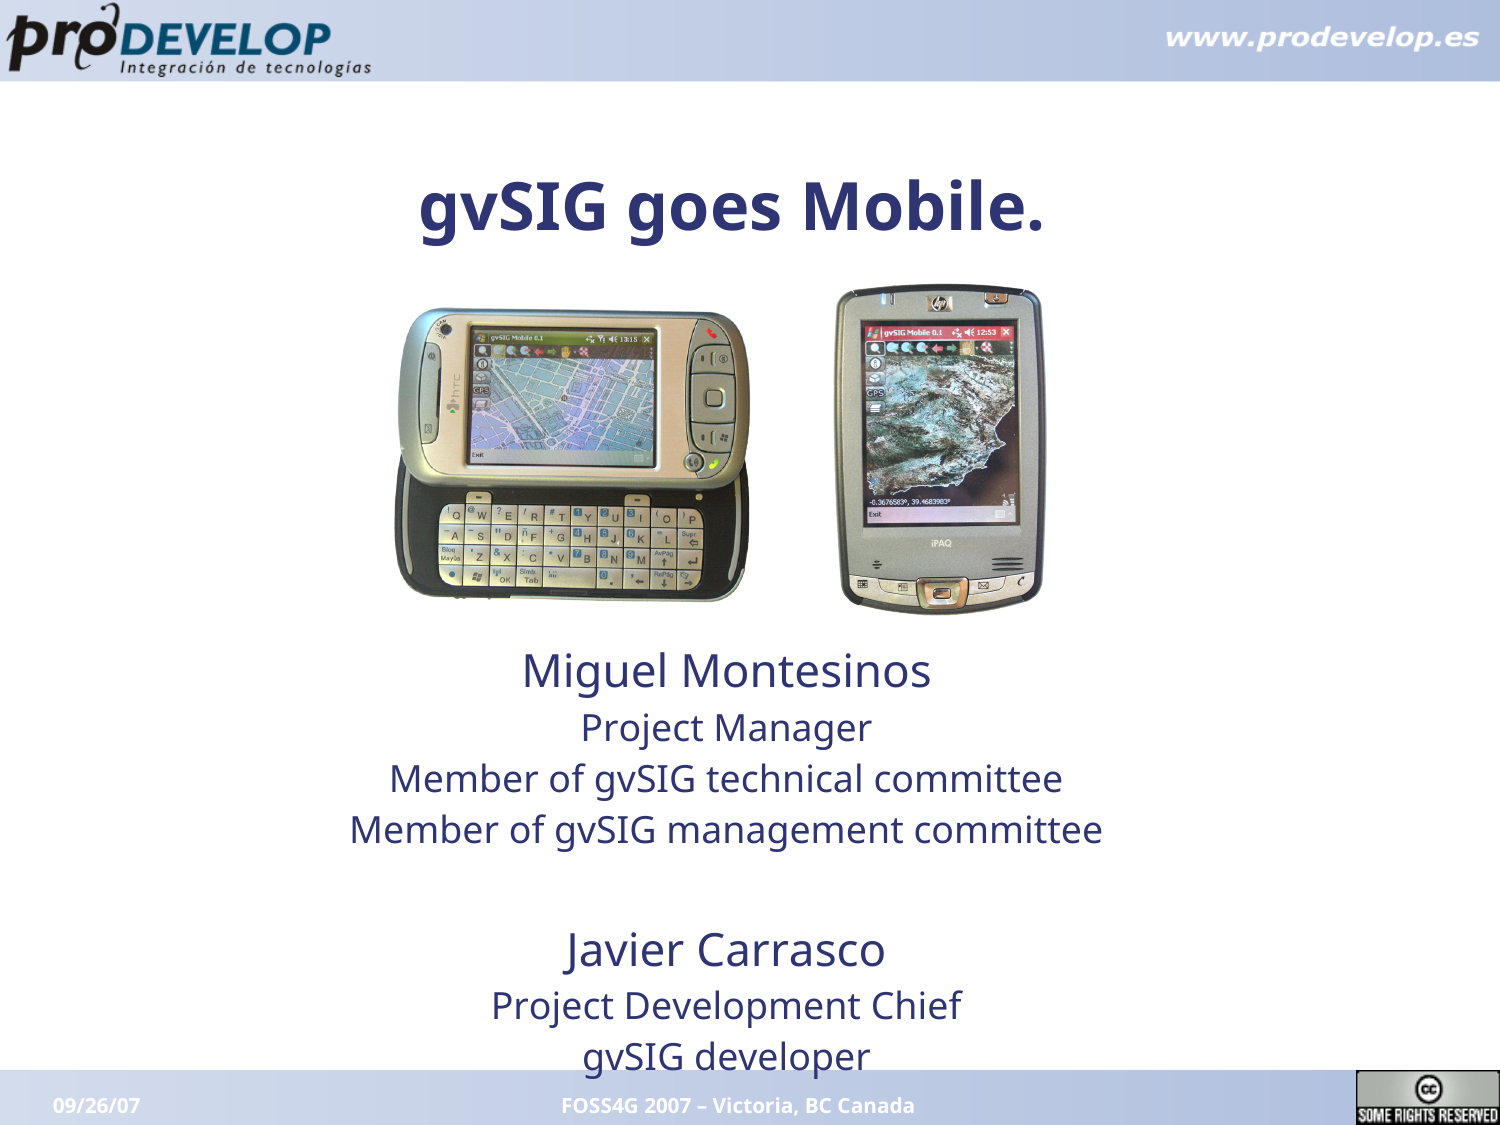

# gvSIG goes Mobile.
Miguel Montesinos
Project Manager
Member of gvSIG technical committee
Member of gvSIG management committee
Javier Carrasco
Project Development Chief
gvSIG developer
25/10/2006
1
Plan Difusión Interna gvSIG v. 2.0